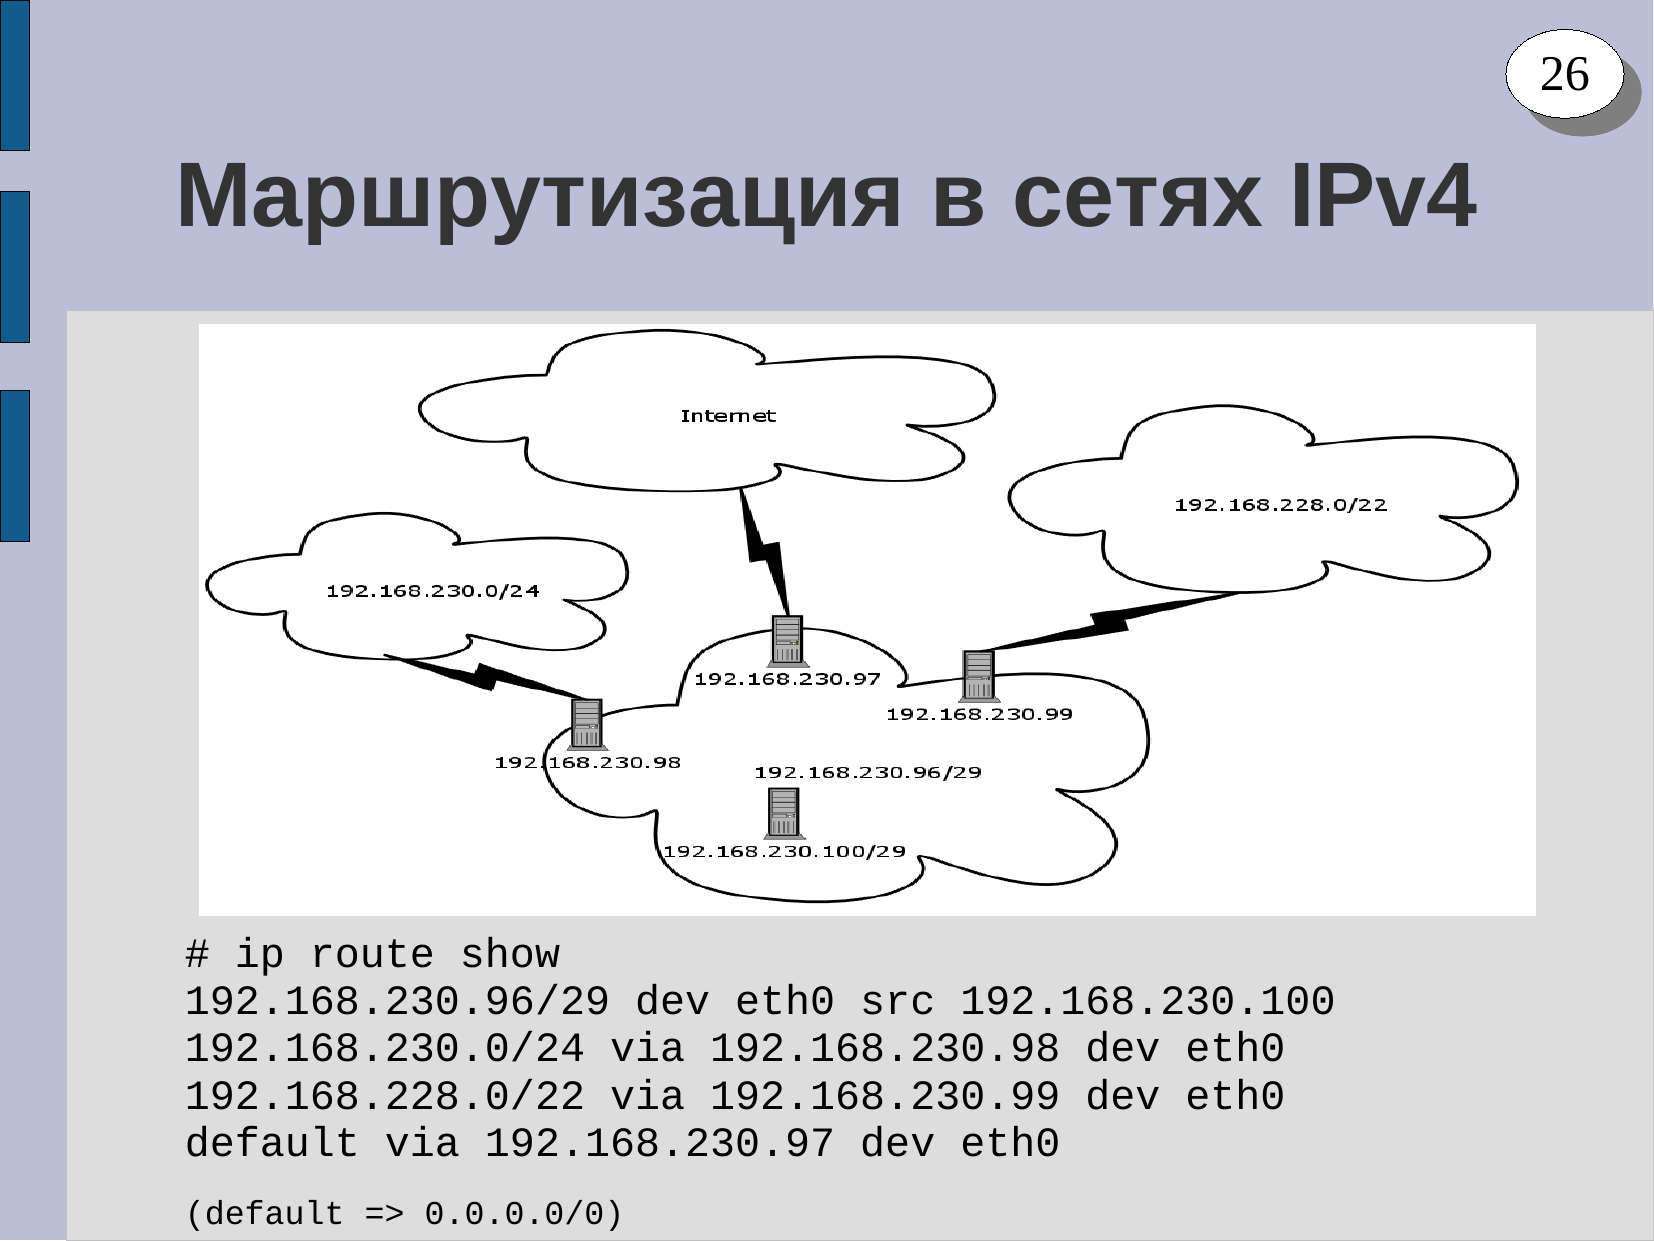

26
# Маршрутизация в сетях IPv4
# ip route show
192.168.230.96/29 dev eth0 src 192.168.230.100
192.168.230.0/24 via 192.168.230.98 dev eth0
192.168.228.0/22 via 192.168.230.99 dev eth0
default via 192.168.230.97 dev eth0
(default => 0.0.0.0/0)